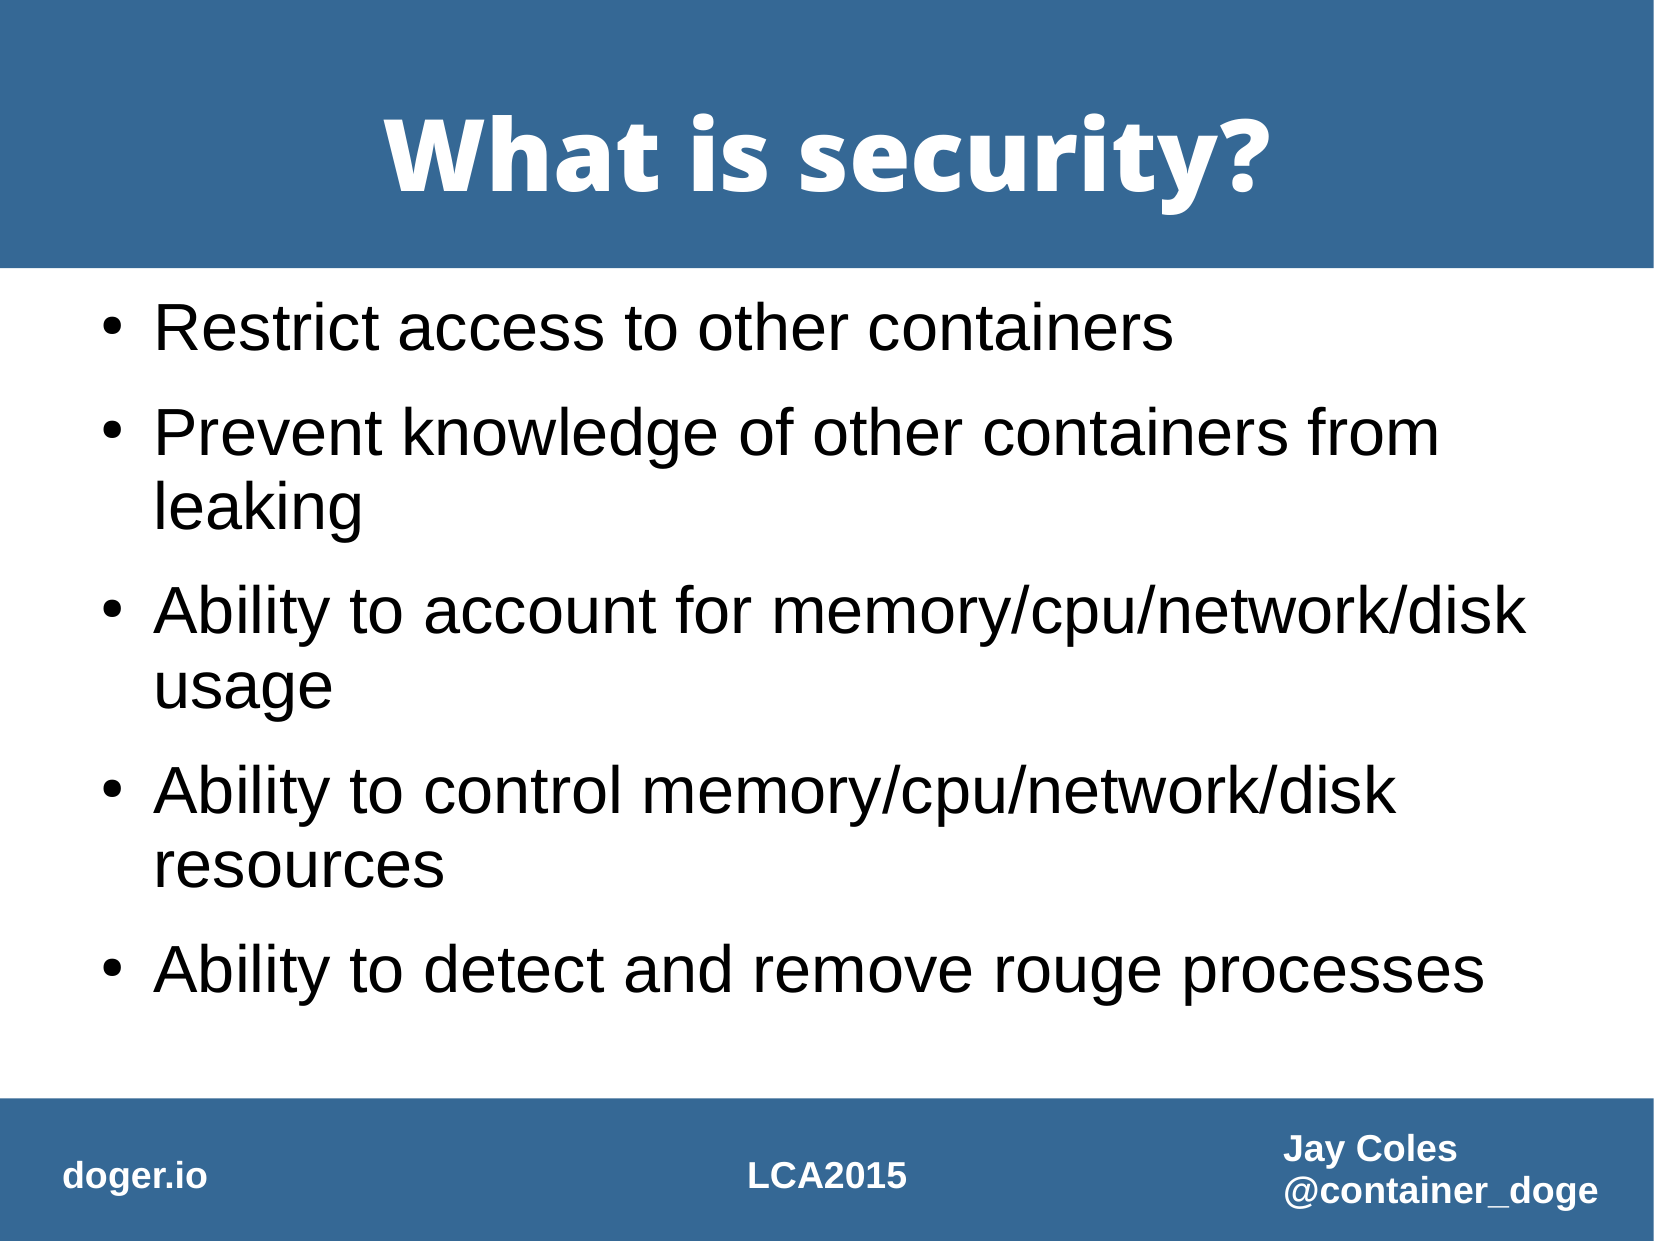

# What is security?
Restrict access to other containers
Prevent knowledge of other containers from leaking
Ability to account for memory/cpu/network/disk usage
Ability to control memory/cpu/network/disk resources
Ability to detect and remove rouge processes